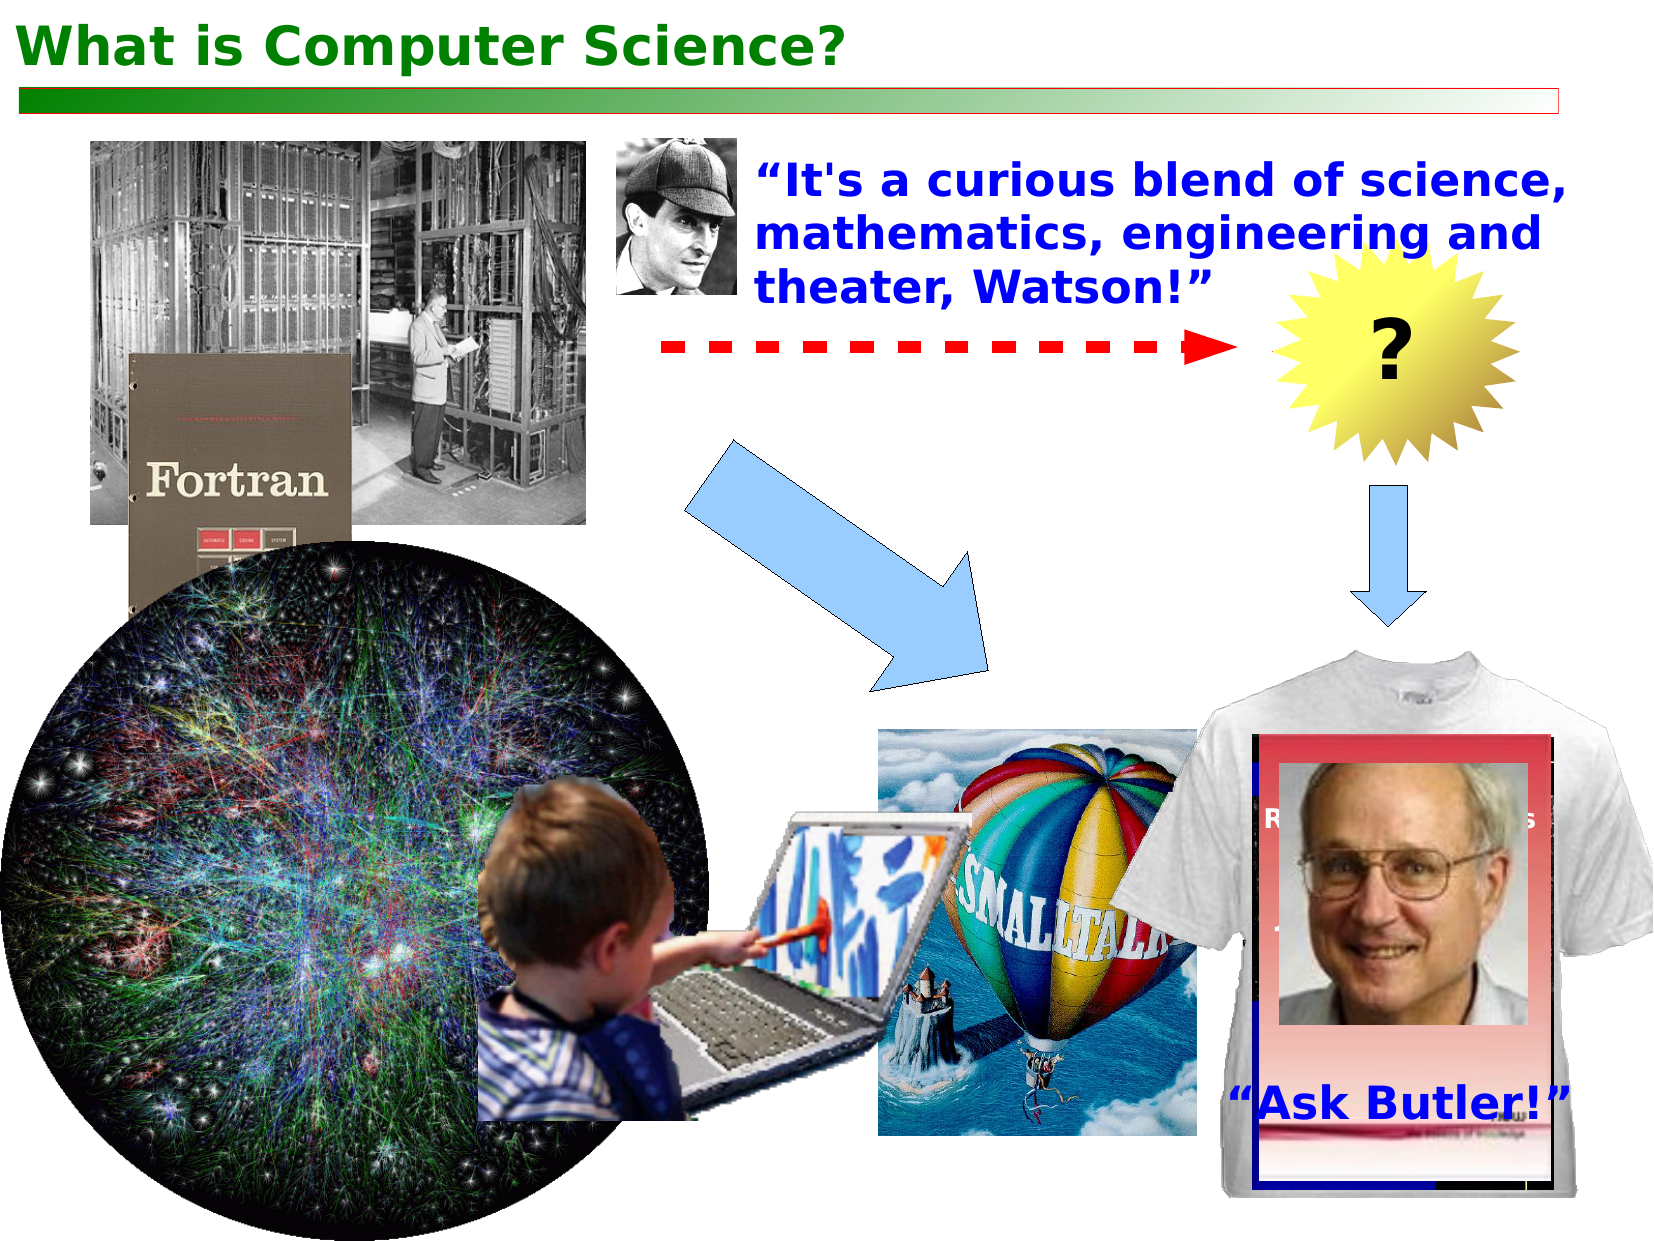

What is Computer Science?
“It's a curious blend of science, mathematics, engineering and theater, Watson!”
?
Rigorous Systems Design
Joseph Sifakis
“Ask Butler!”